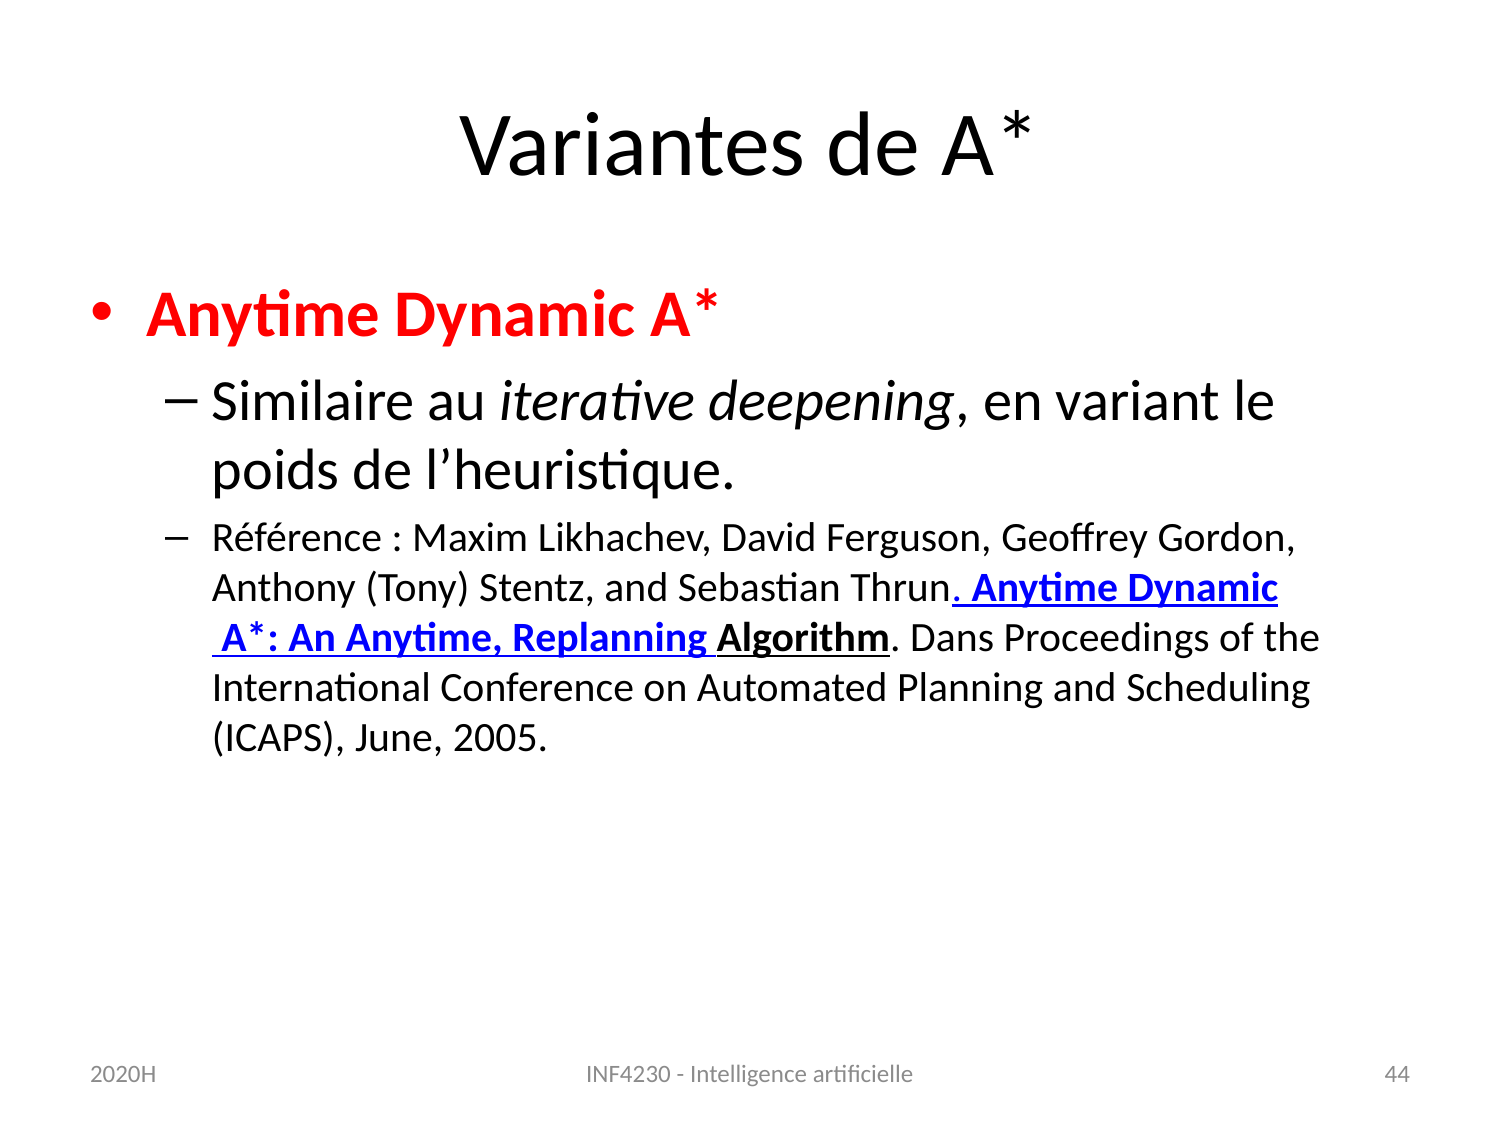

# Variantes de A*
Anytime Dynamic A*
Similaire au iterative deepening, en variant le poids de l’heuristique.
Référence : Maxim Likhachev, David Ferguson, Geoffrey Gordon, Anthony (Tony) Stentz, and Sebastian Thrun. Anytime Dynamic A*: An Anytime, Replanning Algorithm. Dans Proceedings of the International Conference on Automated Planning and Scheduling (ICAPS), June, 2005.
2020H
INF4230 - Intelligence artificielle